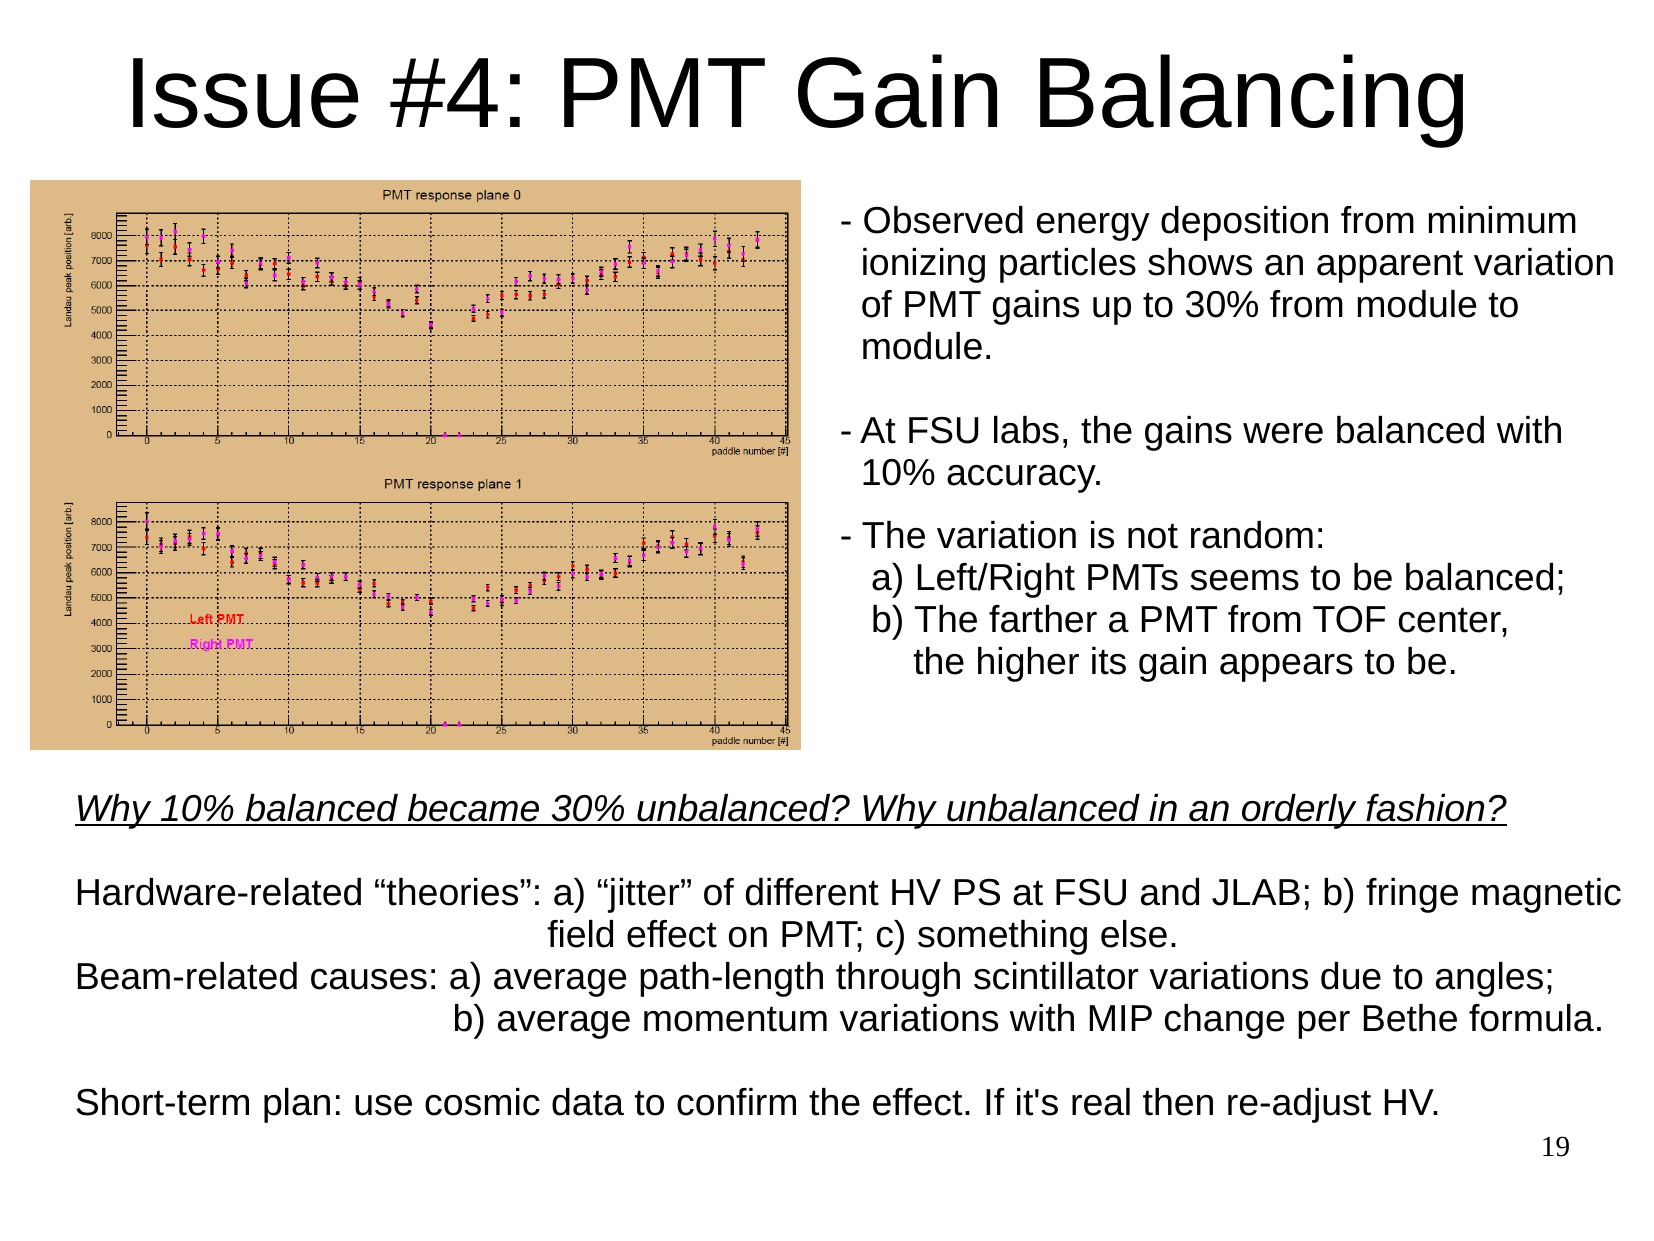

Issue #4: PMT Gain Balancing
- Observed energy deposition from minimum
 ionizing particles shows an apparent variation
 of PMT gains up to 30% from module to
 module.
- At FSU labs, the gains were balanced with
 10% accuracy.
- The variation is not random:
 a) Left/Right PMTs seems to be balanced;
 b) The farther a PMT from TOF center,
 the higher its gain appears to be.
Why 10% balanced became 30% unbalanced? Why unbalanced in an orderly fashion?
Hardware-related “theories”: a) “jitter” of different HV PS at FSU and JLAB; b) fringe magnetic
 field effect on PMT; c) something else.
Beam-related causes: a) average path-length through scintillator variations due to angles;
 b) average momentum variations with MIP change per Bethe formula.
Short-term plan: use cosmic data to confirm the effect. If it's real then re-adjust HV.
19